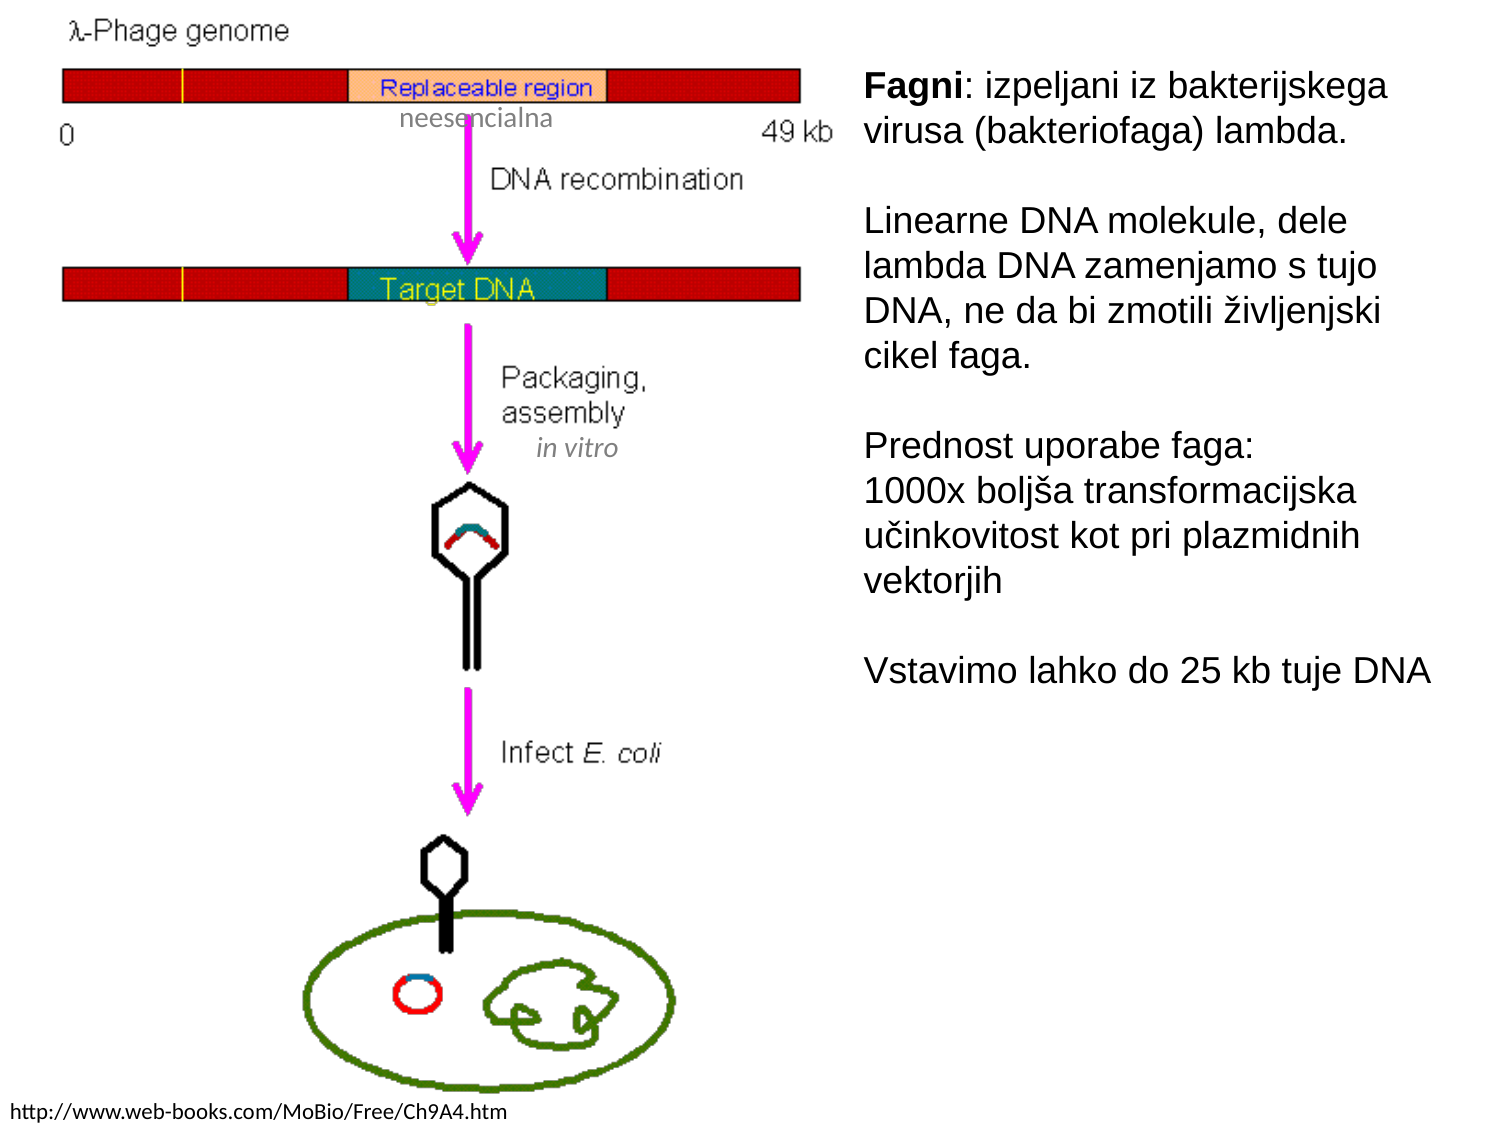

Fagni: izpeljani iz bakterijskega virusa (bakteriofaga) lambda.
Linearne DNA molekule, dele lambda DNA zamenjamo s tujo DNA, ne da bi zmotili življenjski cikel faga.
Prednost uporabe faga:
1000x boljša transformacijska učinkovitost kot pri plazmidnih vektorjih
Vstavimo lahko do 25 kb tuje DNA
neesencialna
in vitro
http://www.web-books.com/MoBio/Free/Ch9A4.htm